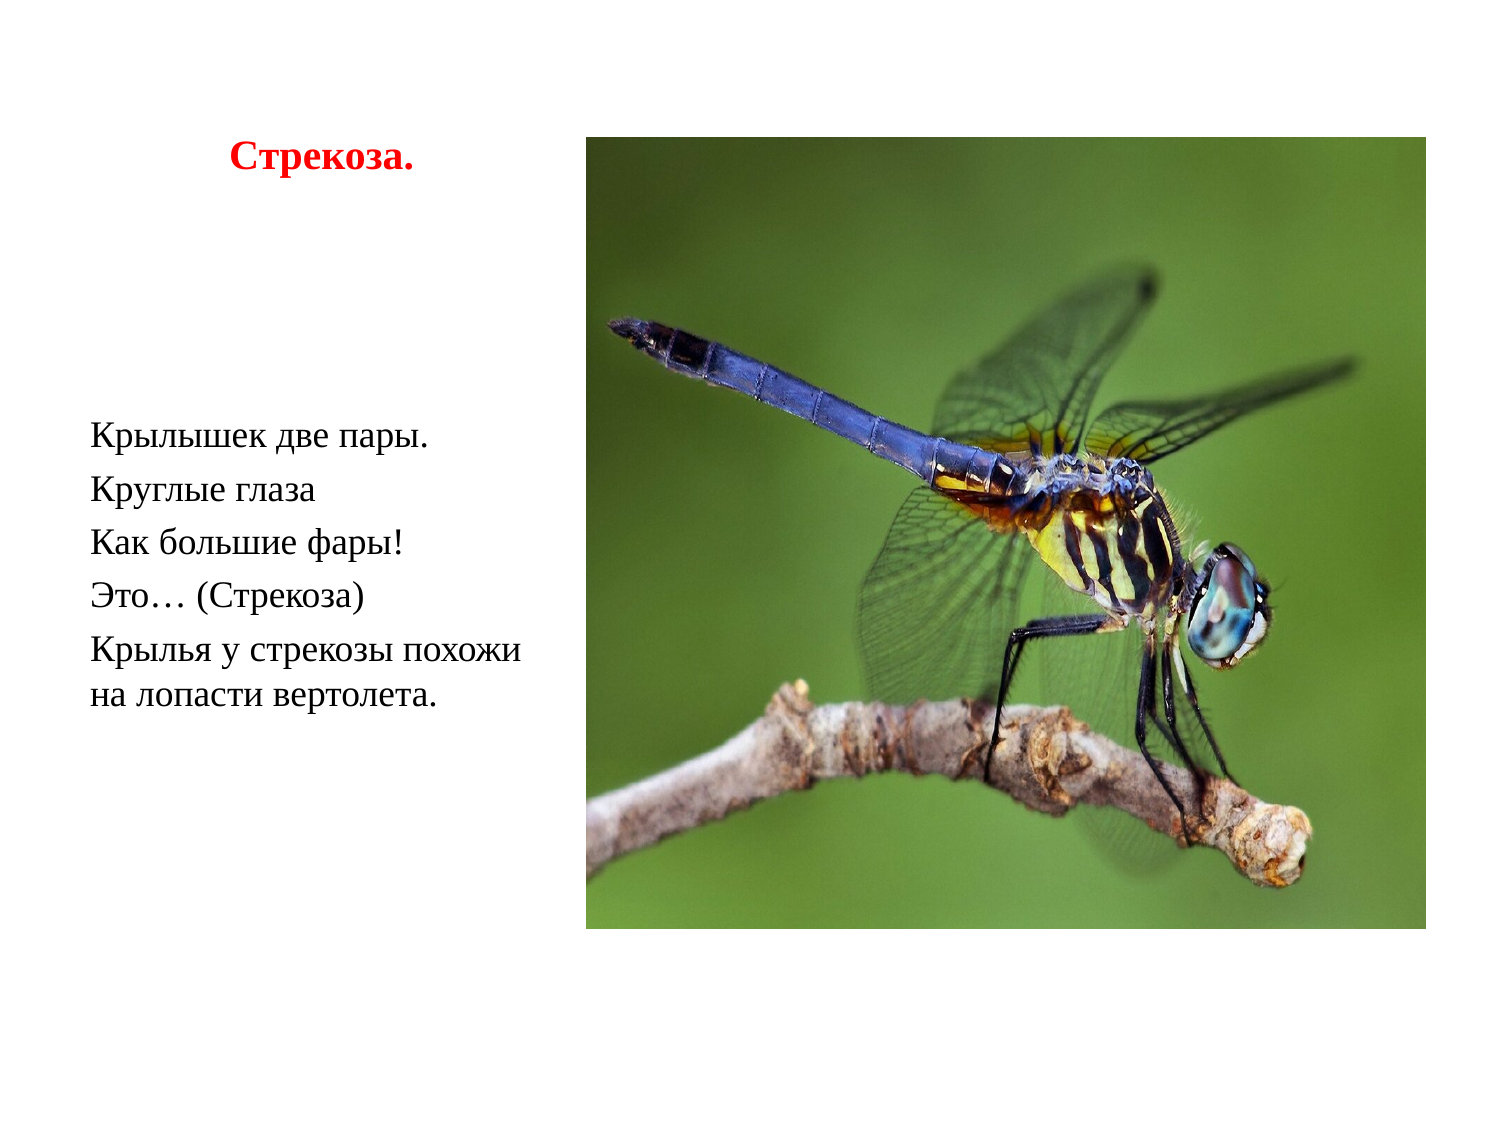

# Стрекоза.
Крылышек две пары.
Круглые глаза
Как большие фары!
Это… (Стрекоза)
Крылья у стрекозы похожи на лопасти вертолета.